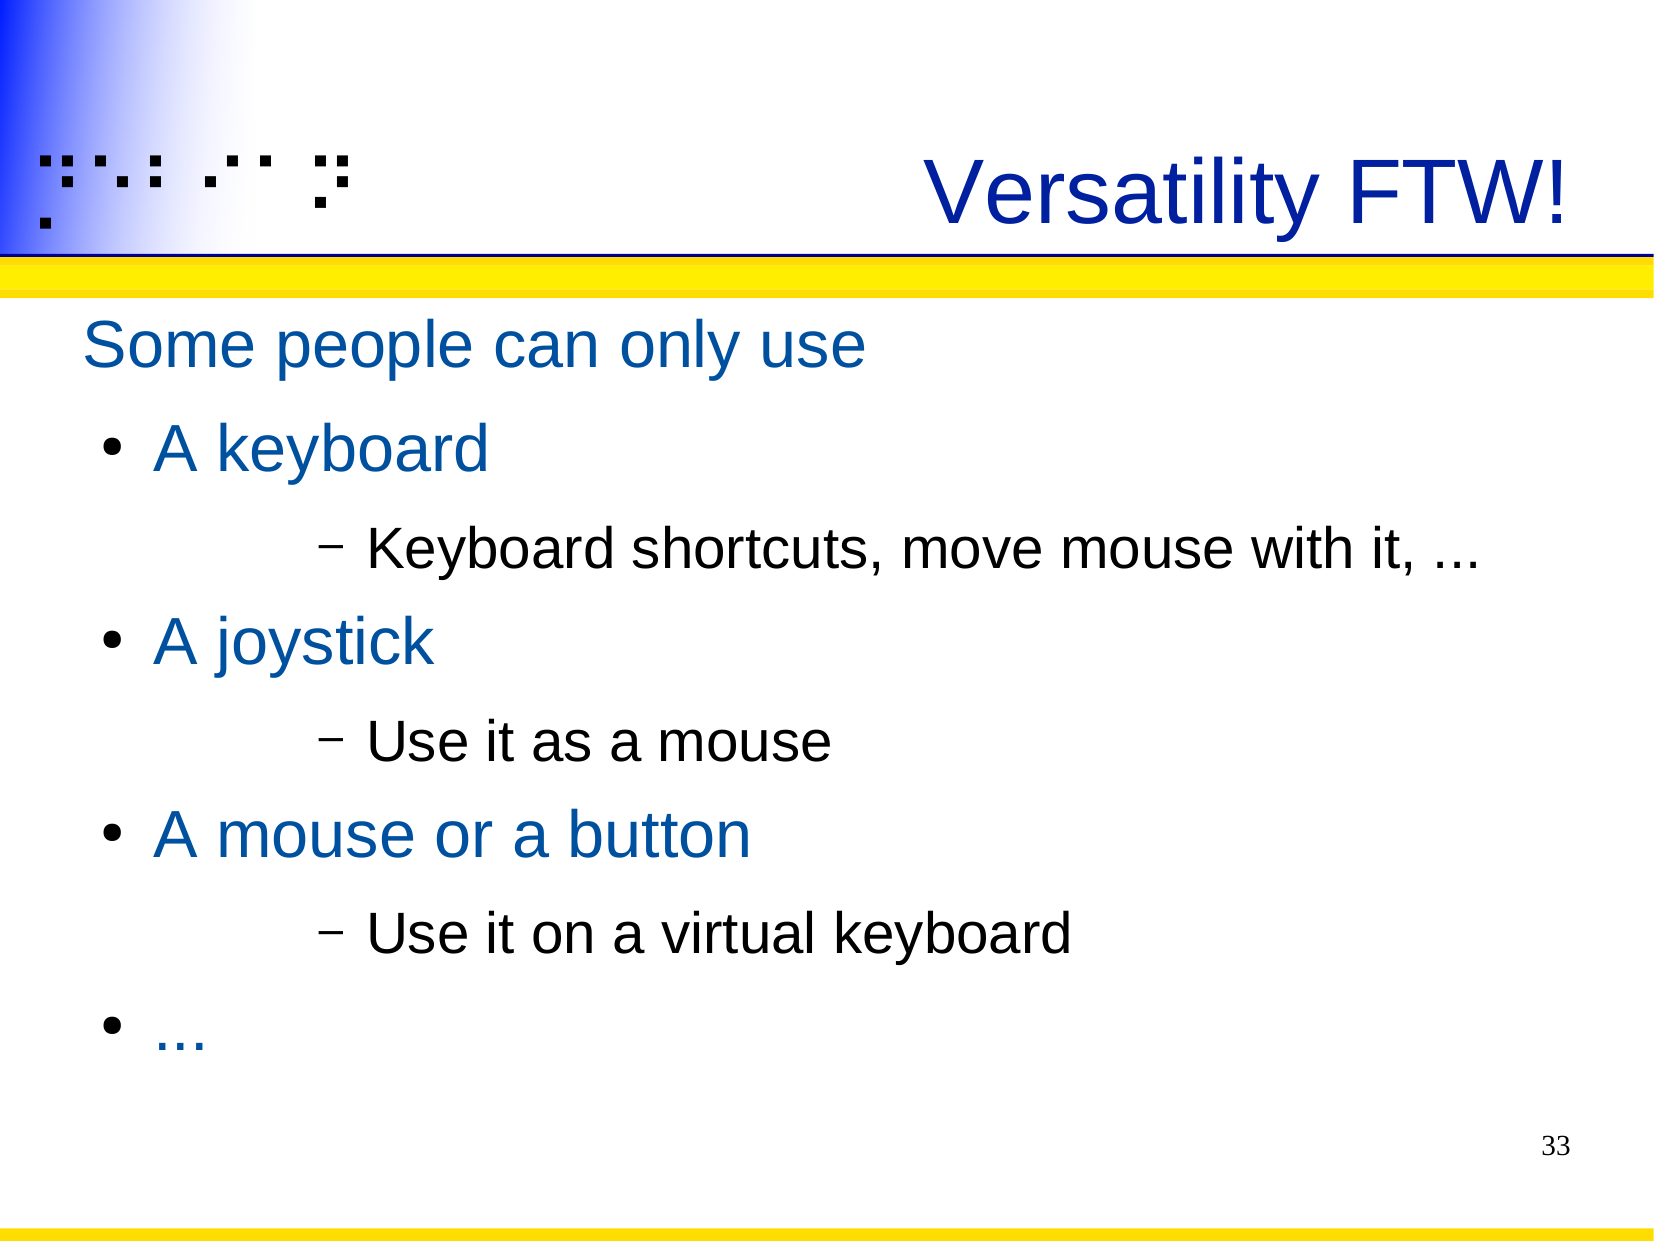

# Versatility FTW!
Some people can only use
A keyboard
Keyboard shortcuts, move mouse with it, ...
A joystick
Use it as a mouse
A mouse or a button
Use it on a virtual keyboard
...
33